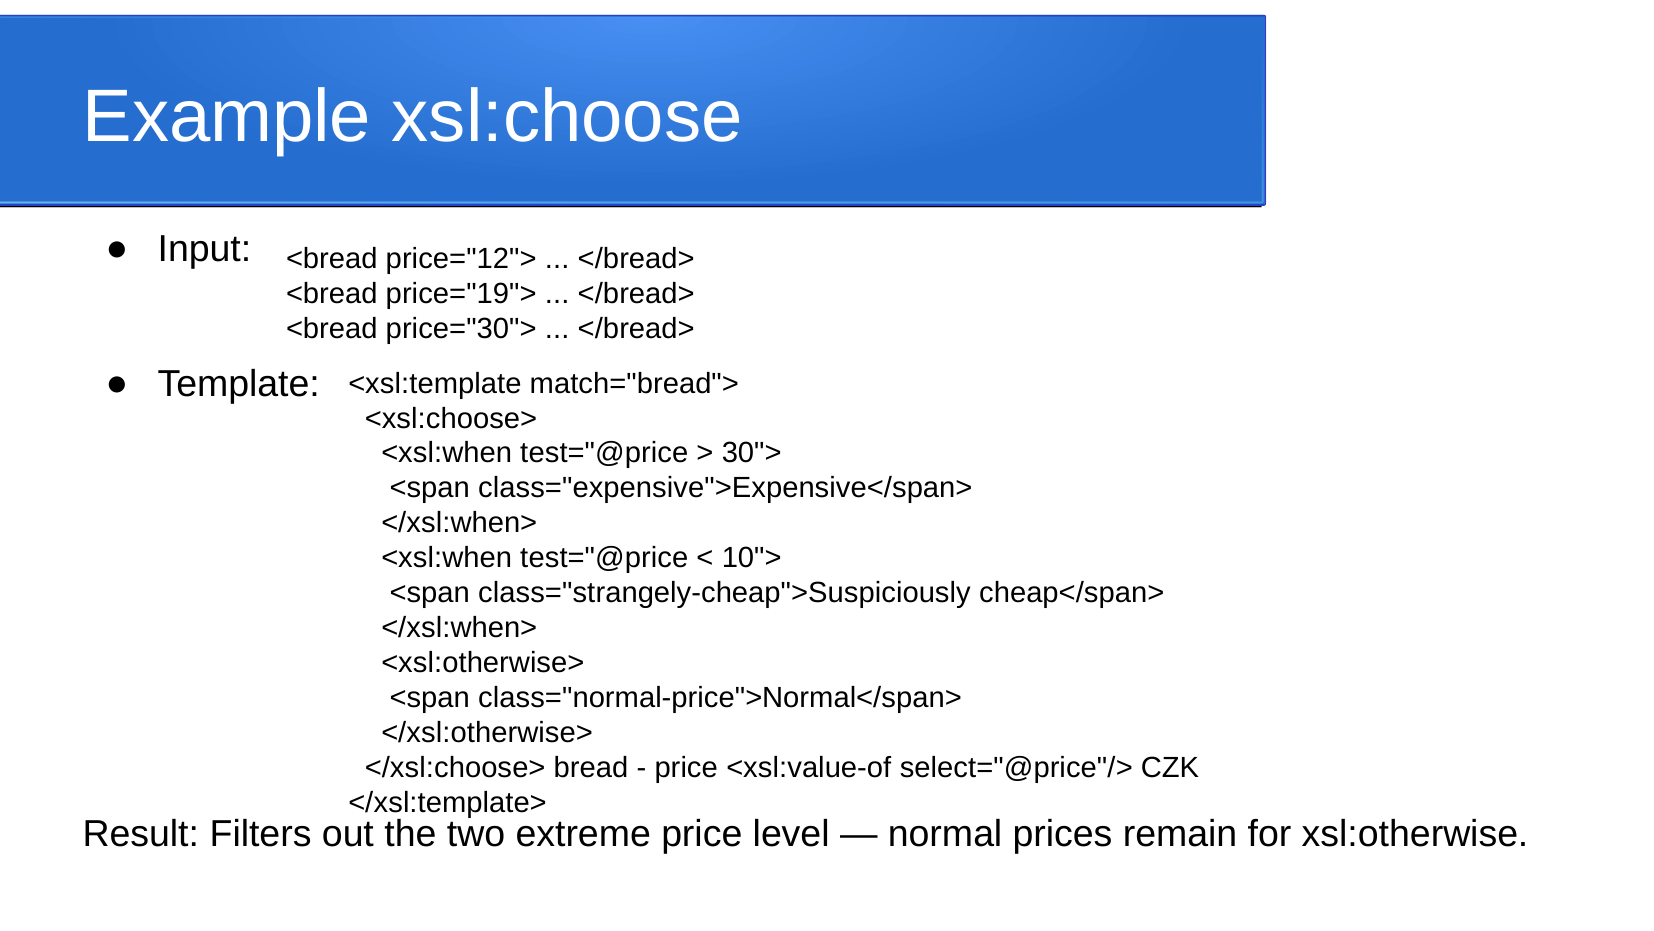

# Example xsl:choose
Input:
Template:
Result: Filters out the two extreme price level — normal prices remain for xsl:otherwise.
<bread price="12"> ... </bread>
<bread price="19"> ... </bread>
<bread price="30"> ... </bread>
<xsl:template match="bread">
 <xsl:choose>
 <xsl:when test="@price > 30">
 <span class="expensive">Expensive</span>
 </xsl:when>
 <xsl:when test="@price < 10">
 <span class="strangely-cheap">Suspiciously cheap</span>
 </xsl:when>
 <xsl:otherwise>
 <span class="normal-price">Normal</span>
 </xsl:otherwise>
 </xsl:choose> bread - price <xsl:value-of select="@price"/> CZK
</xsl:template>